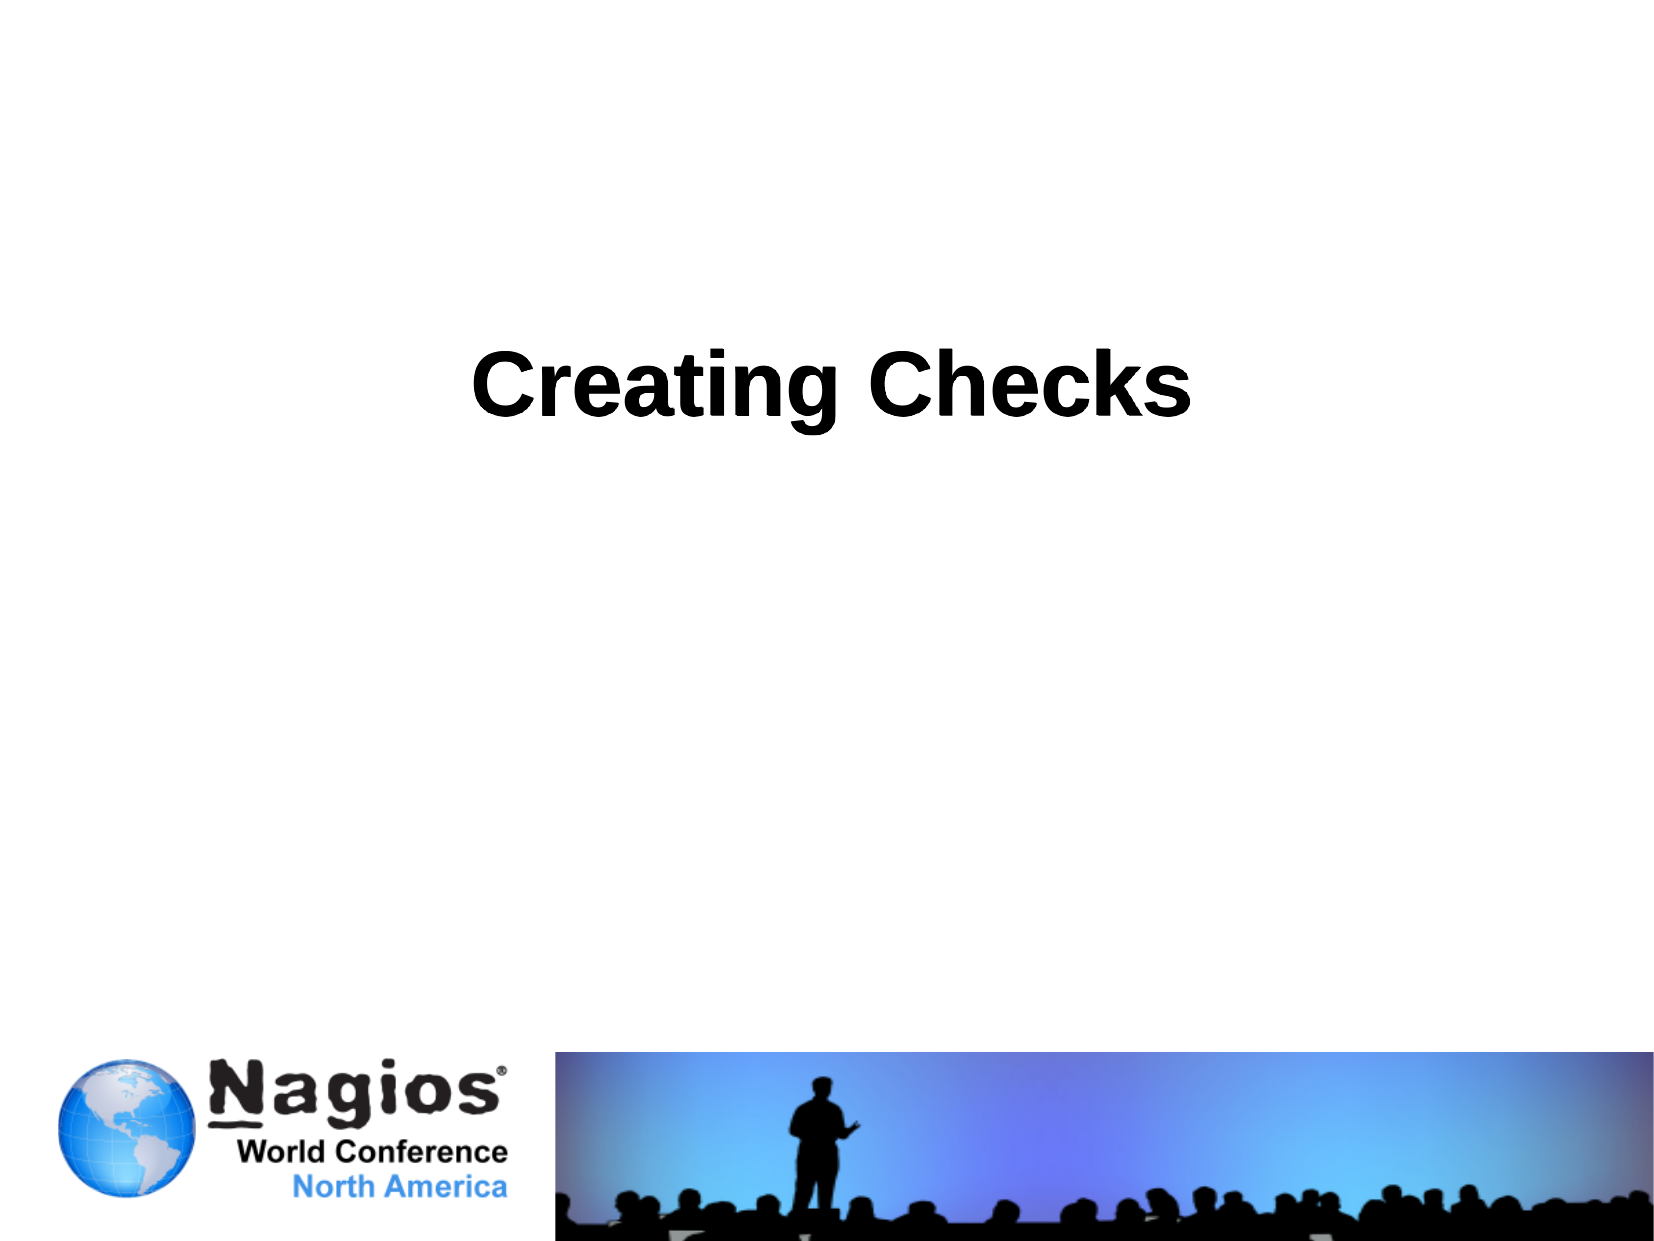

# Creating Checks
2011
Nagios World Conference
32